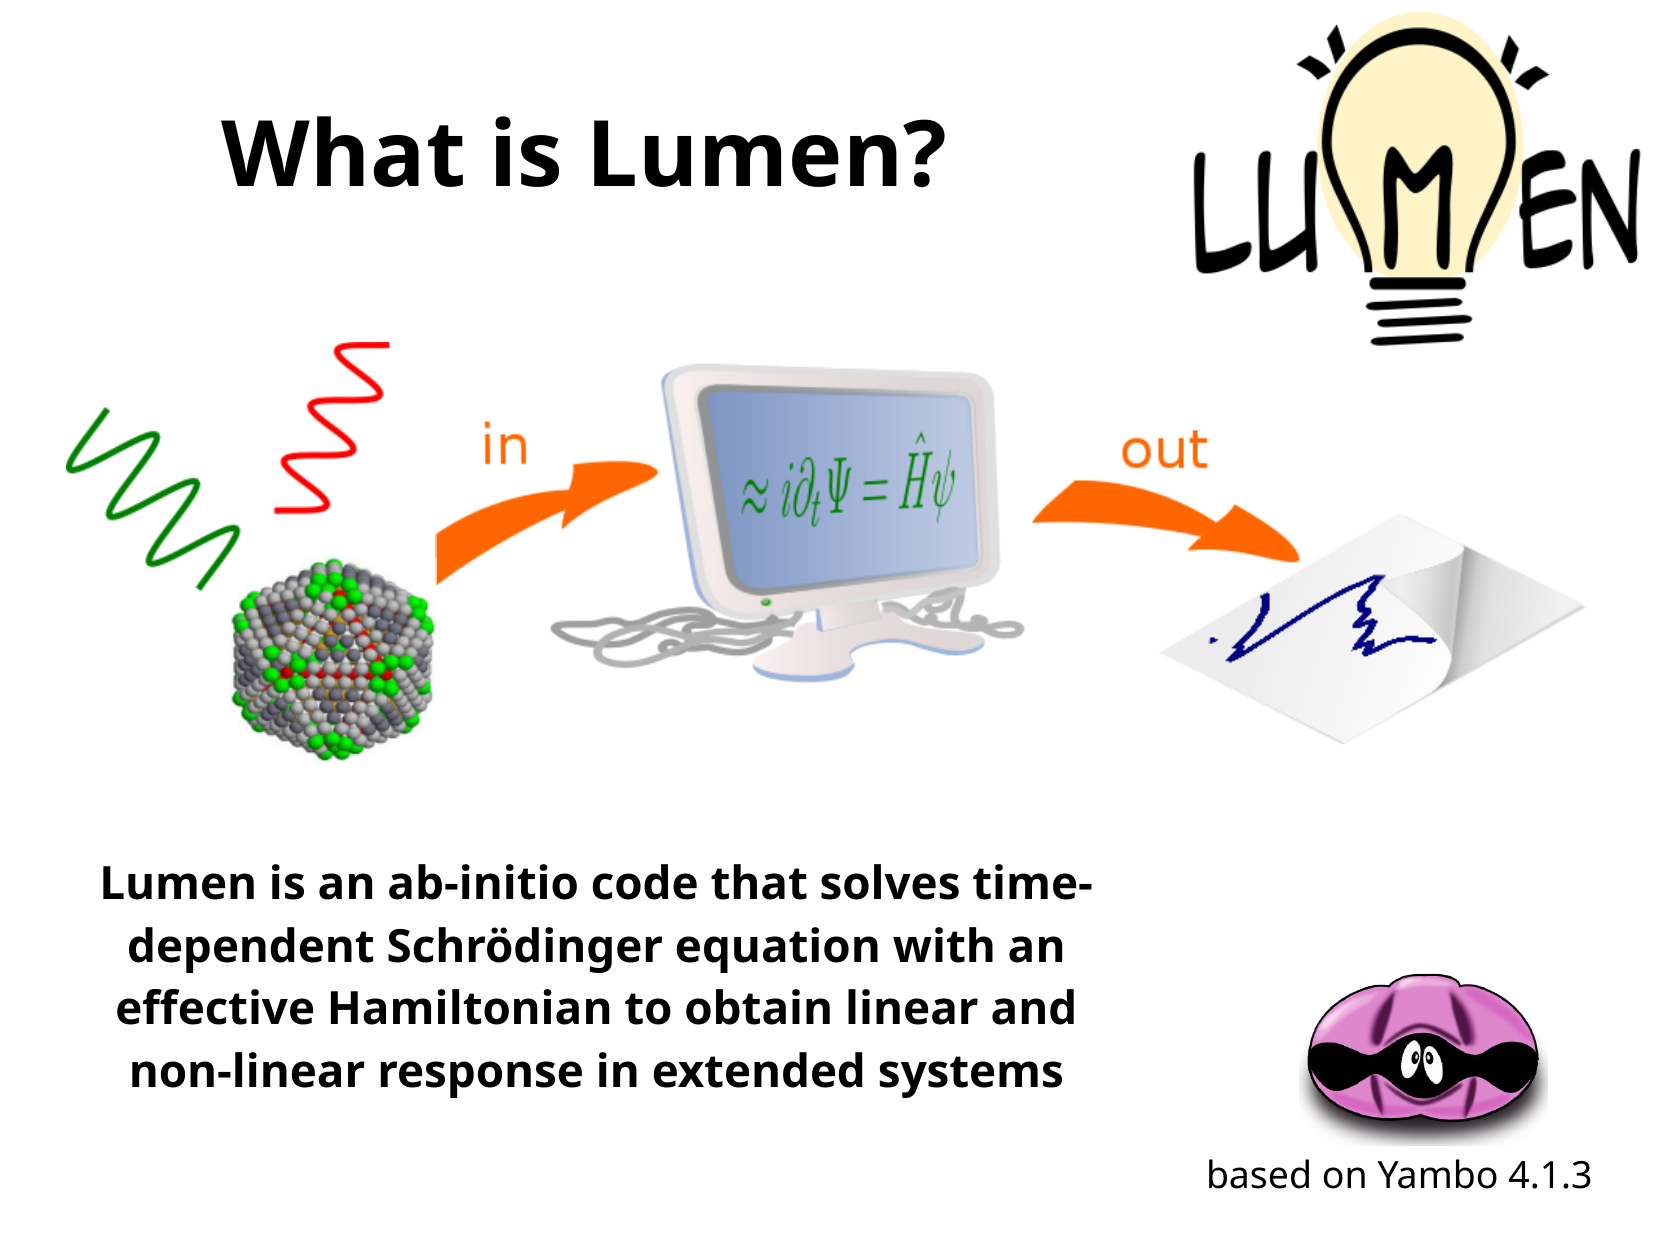

# What is Lumen?
Lumen is an ab-initio code that solves time-dependent Schrödinger equation with an effective Hamiltonian to obtain linear and non-linear response in extended systems
based on Yambo 4.1.3